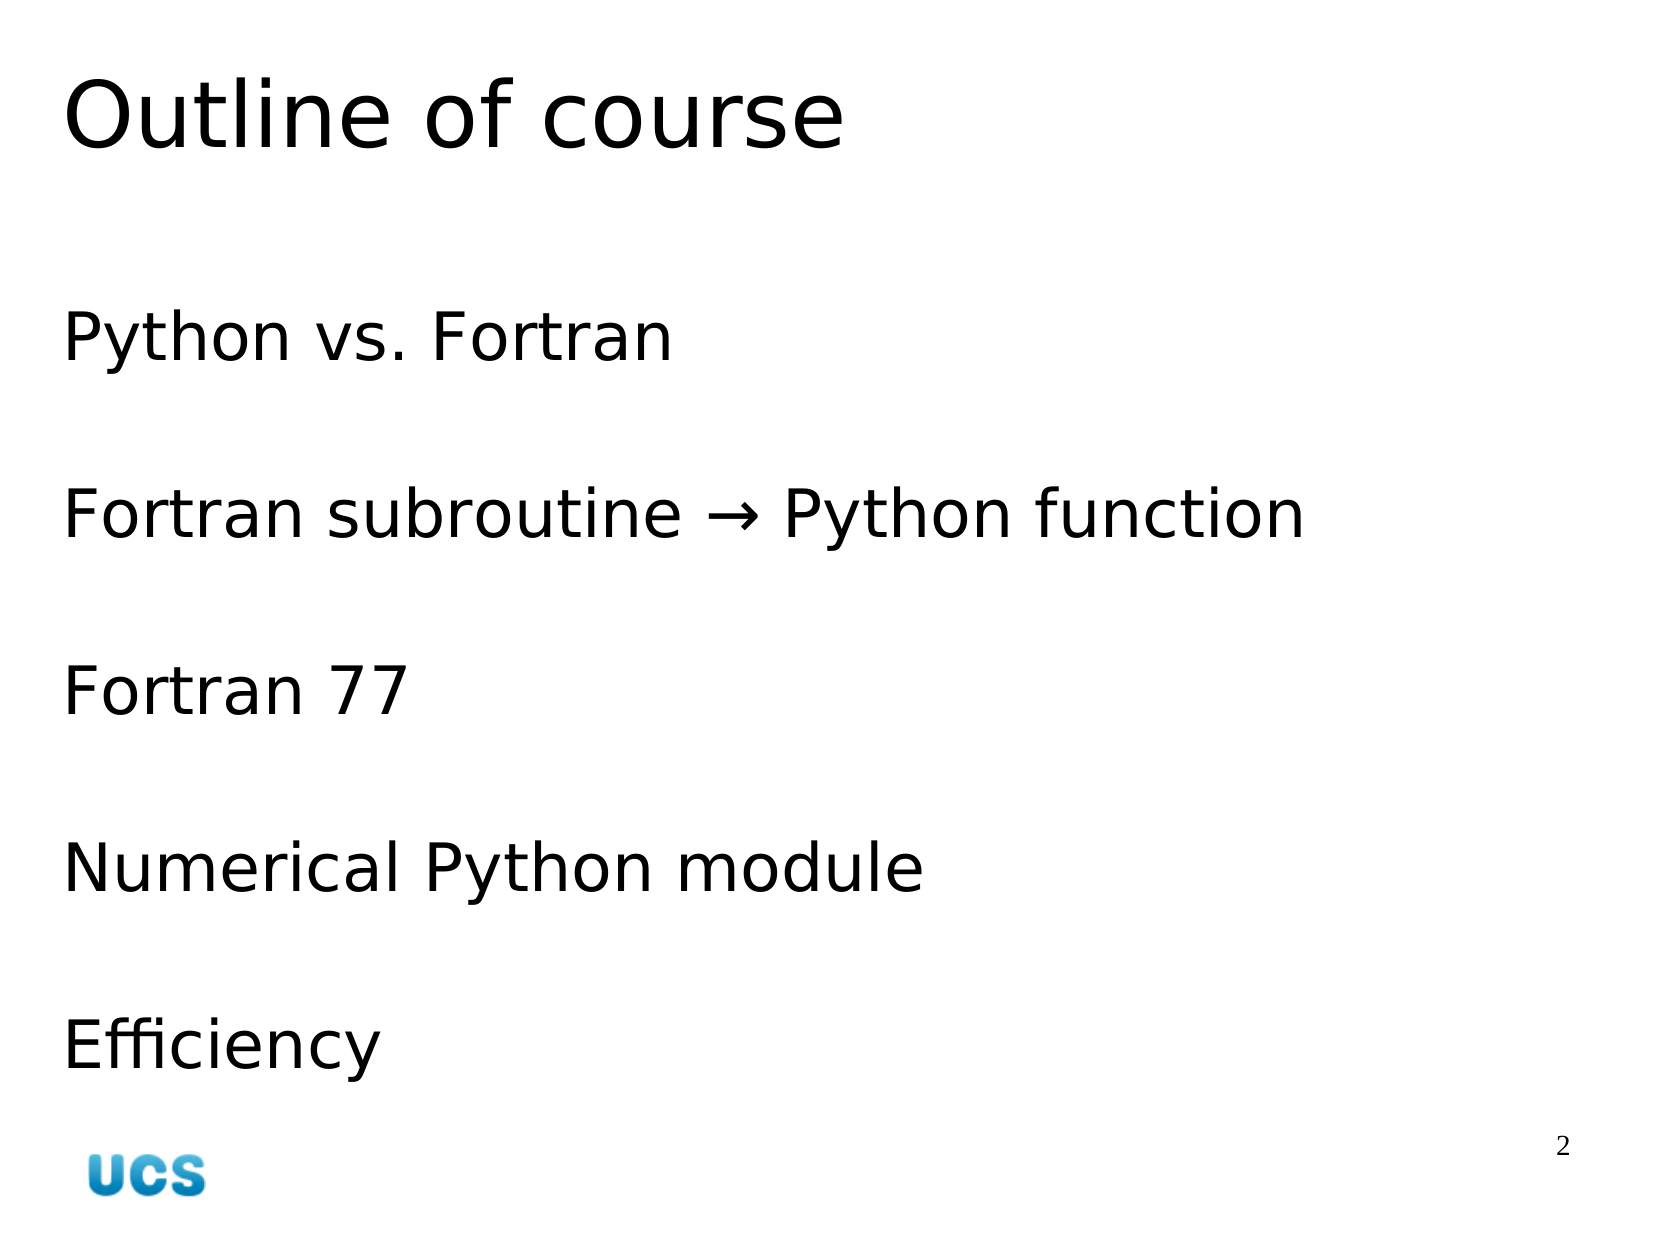

Outline of course
Python vs. Fortran
Fortran subroutine → Python function
Fortran 77
Numerical Python module
Efficiency
2